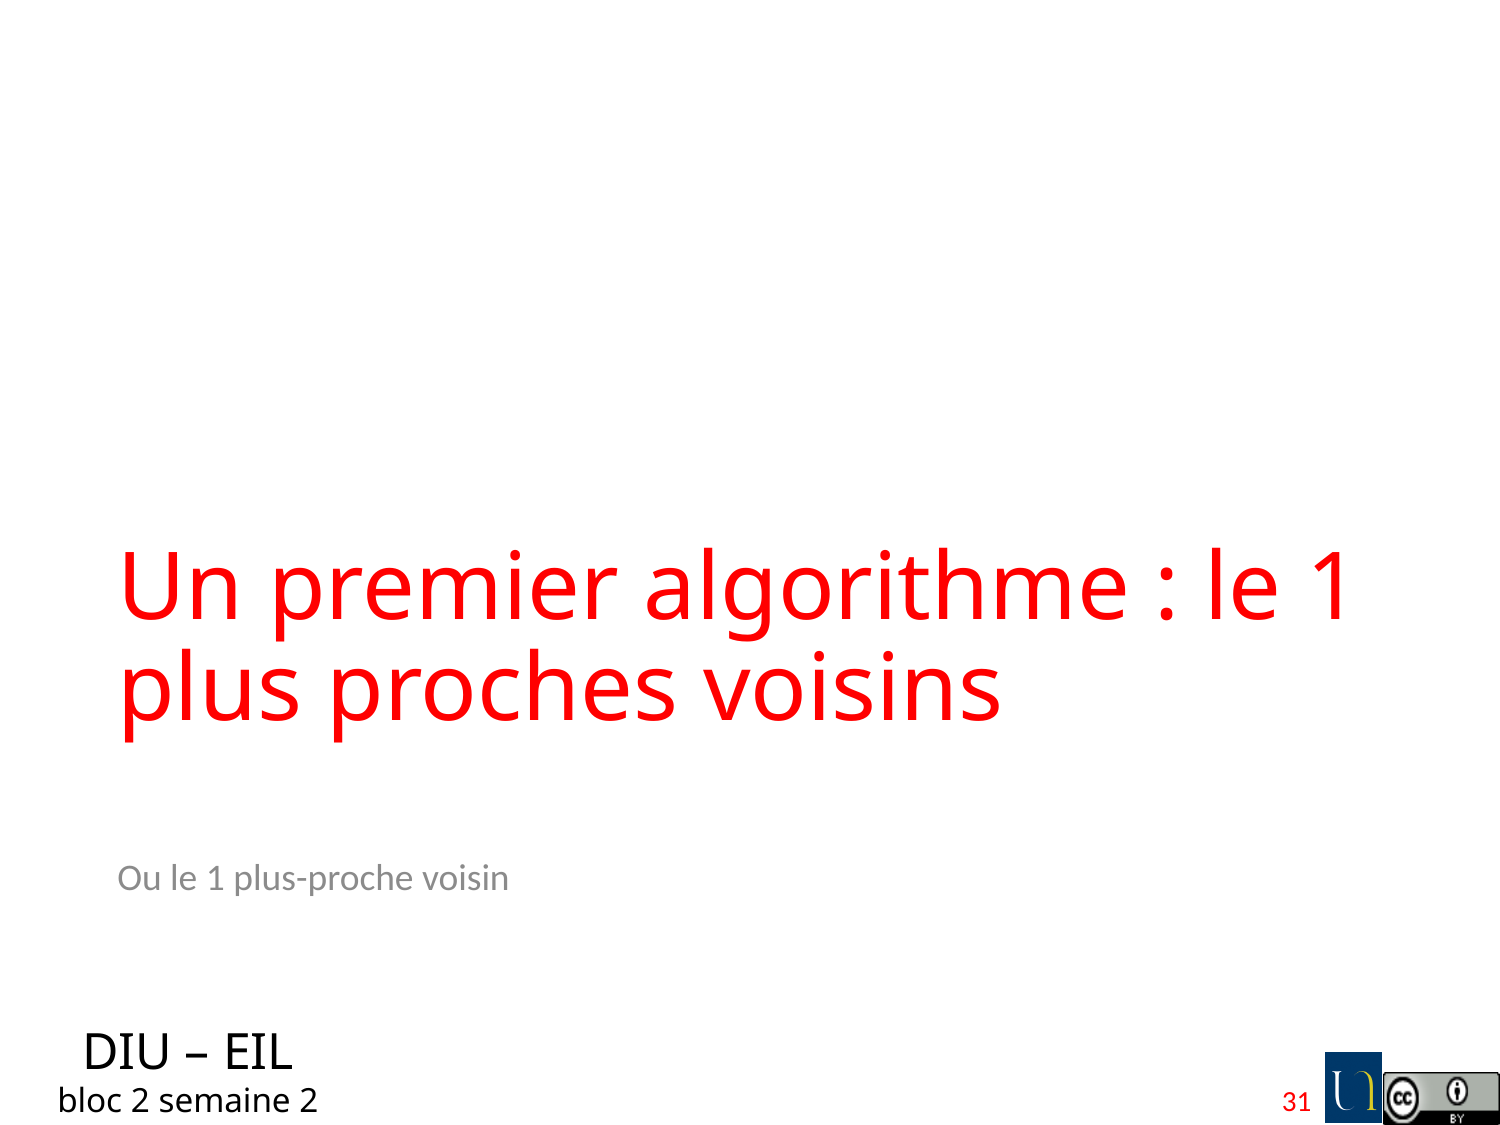

# Un premier algorithme : le 1 plus proches voisins
Ou le 1 plus-proche voisin